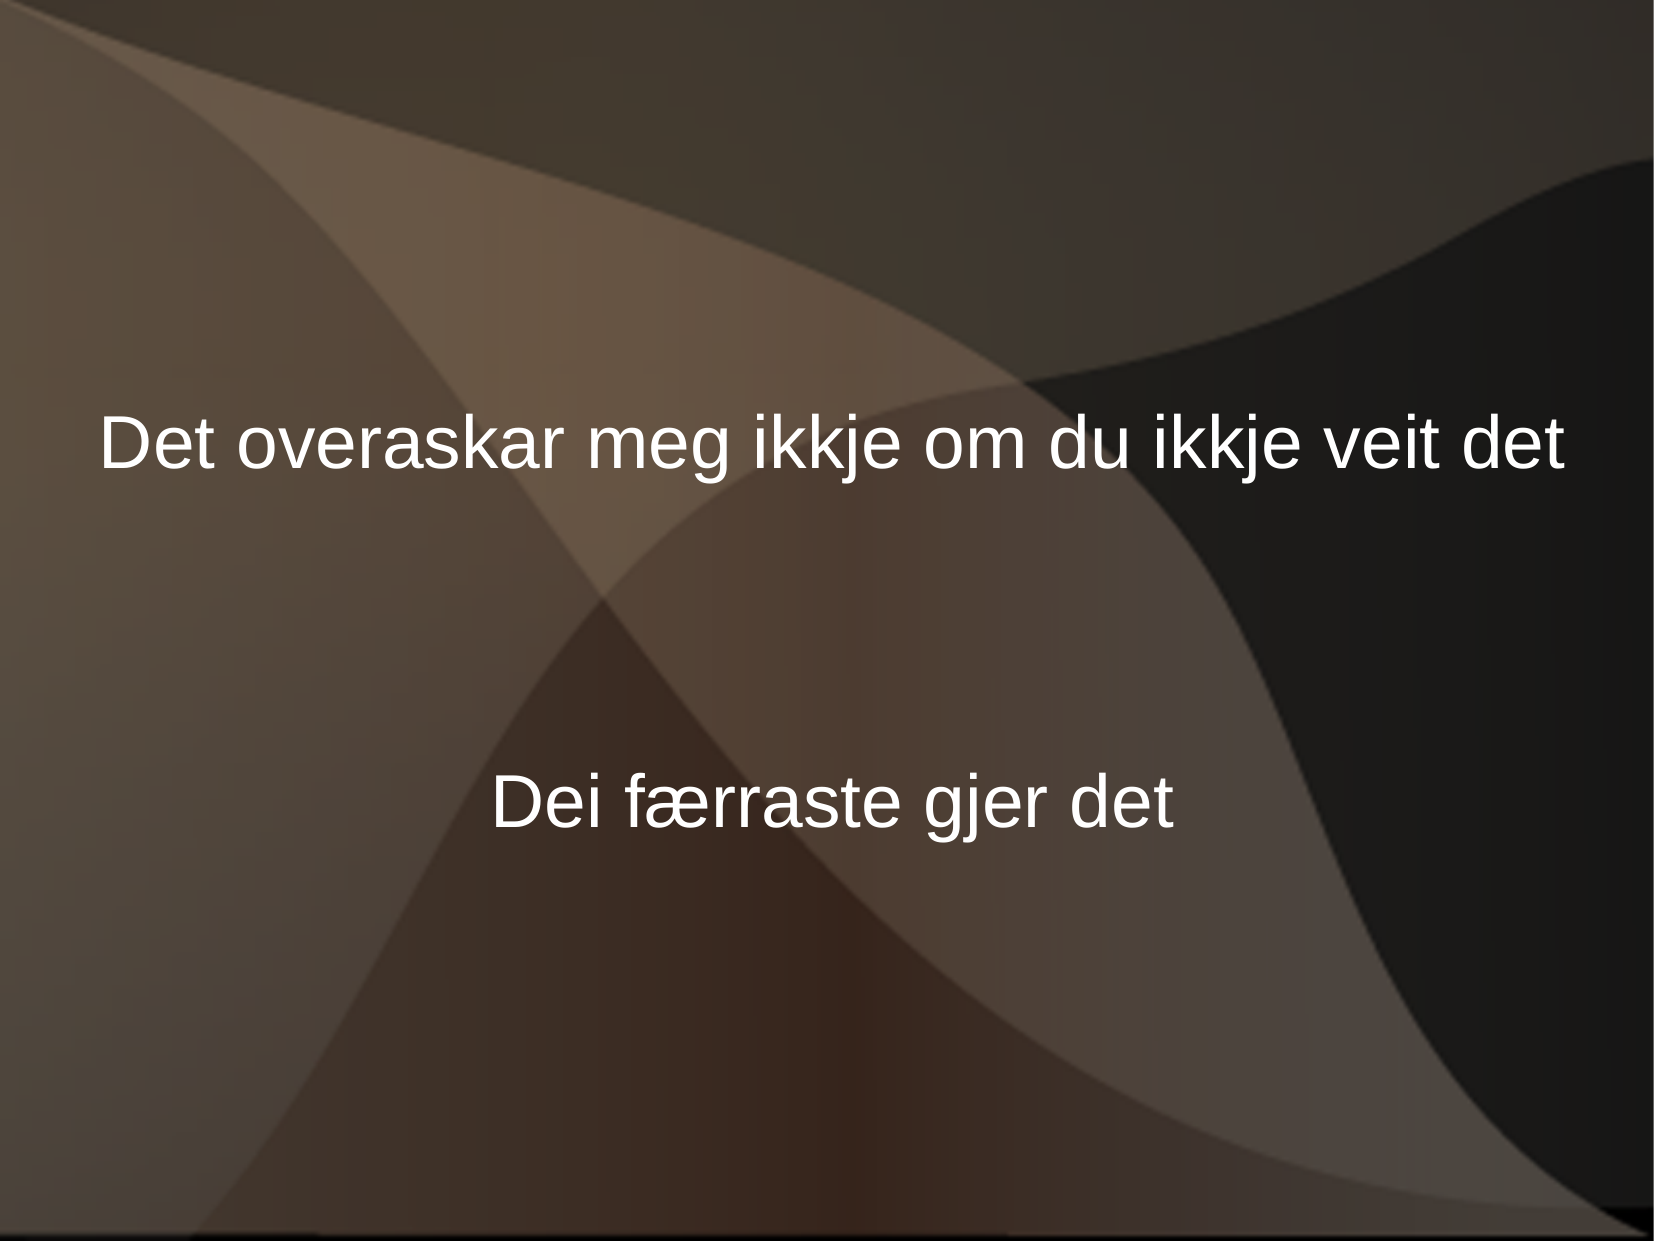

# Det overaskar meg ikkje om du ikkje veit det
Dei færraste gjer det